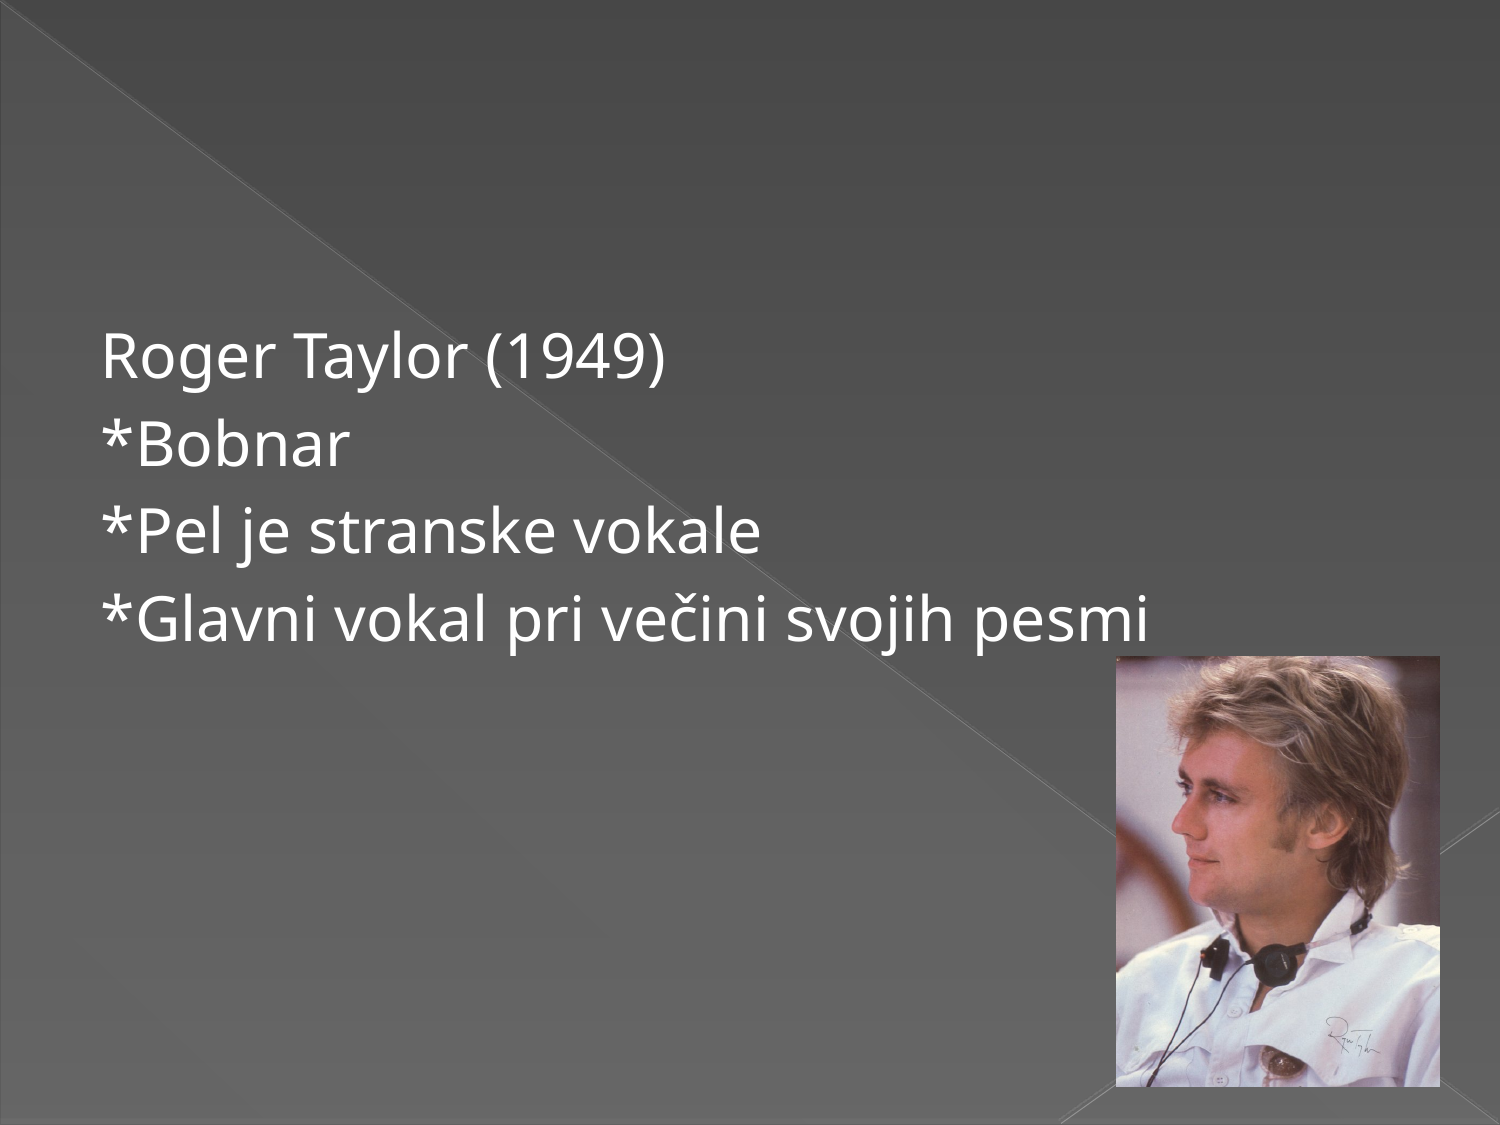

#
Roger Taylor (1949)
*Bobnar
*Pel je stranske vokale
*Glavni vokal pri večini svojih pesmi